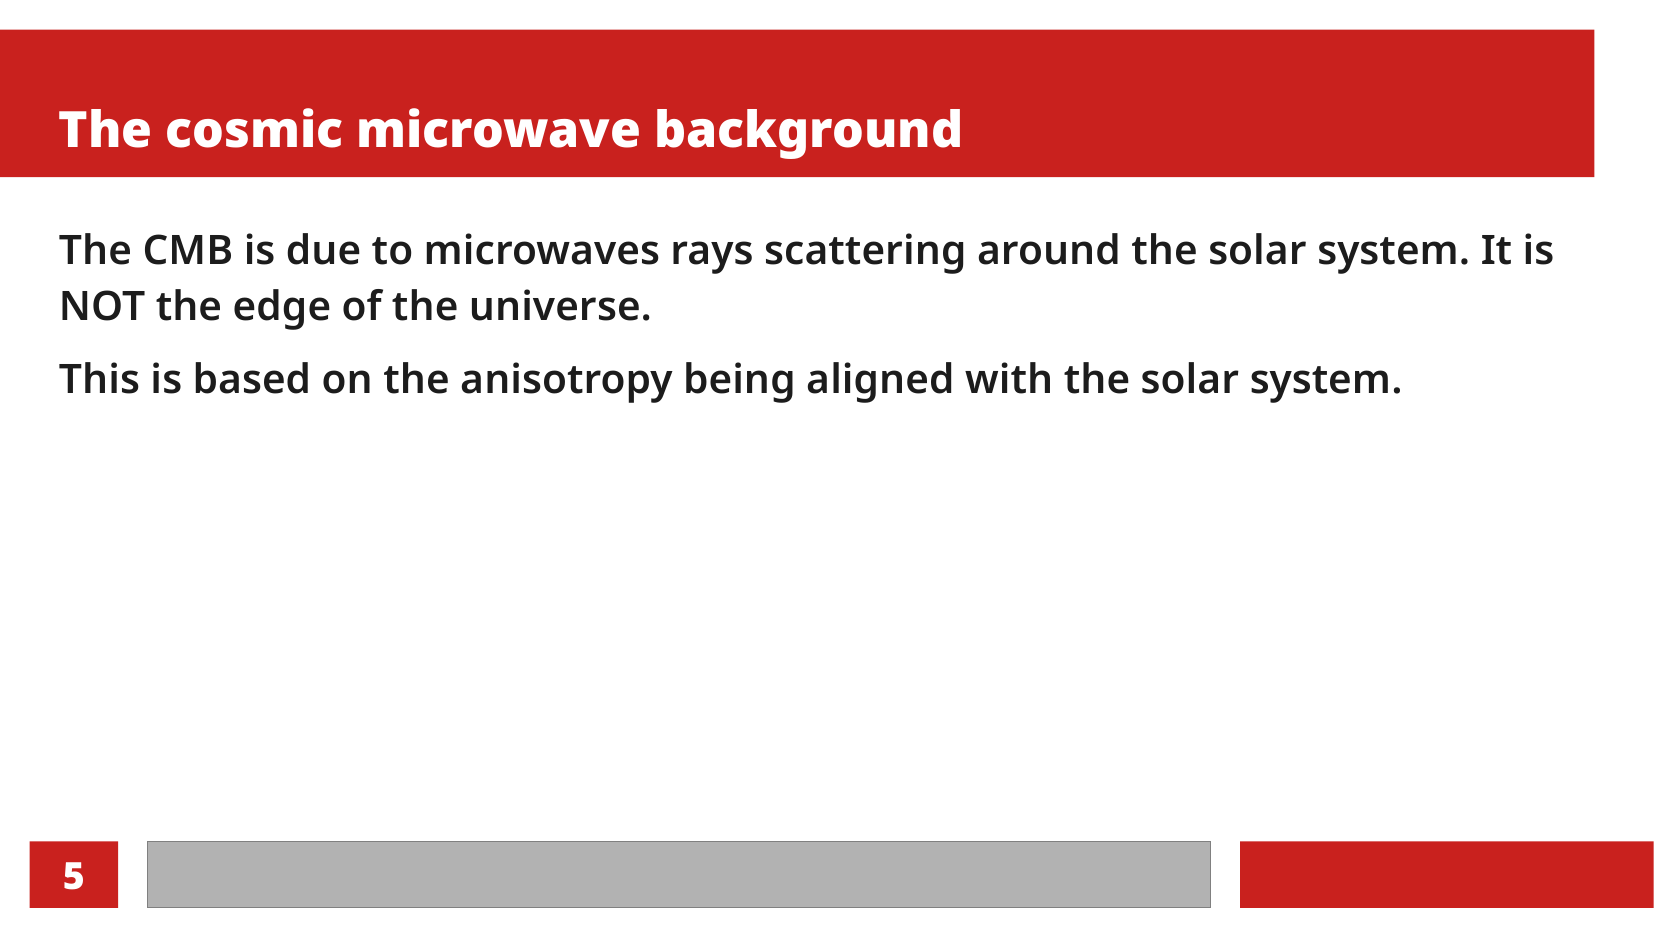

# The cosmic microwave background
The CMB is due to microwaves rays scattering around the solar system. It is NOT the edge of the universe.
This is based on the anisotropy being aligned with the solar system.
5